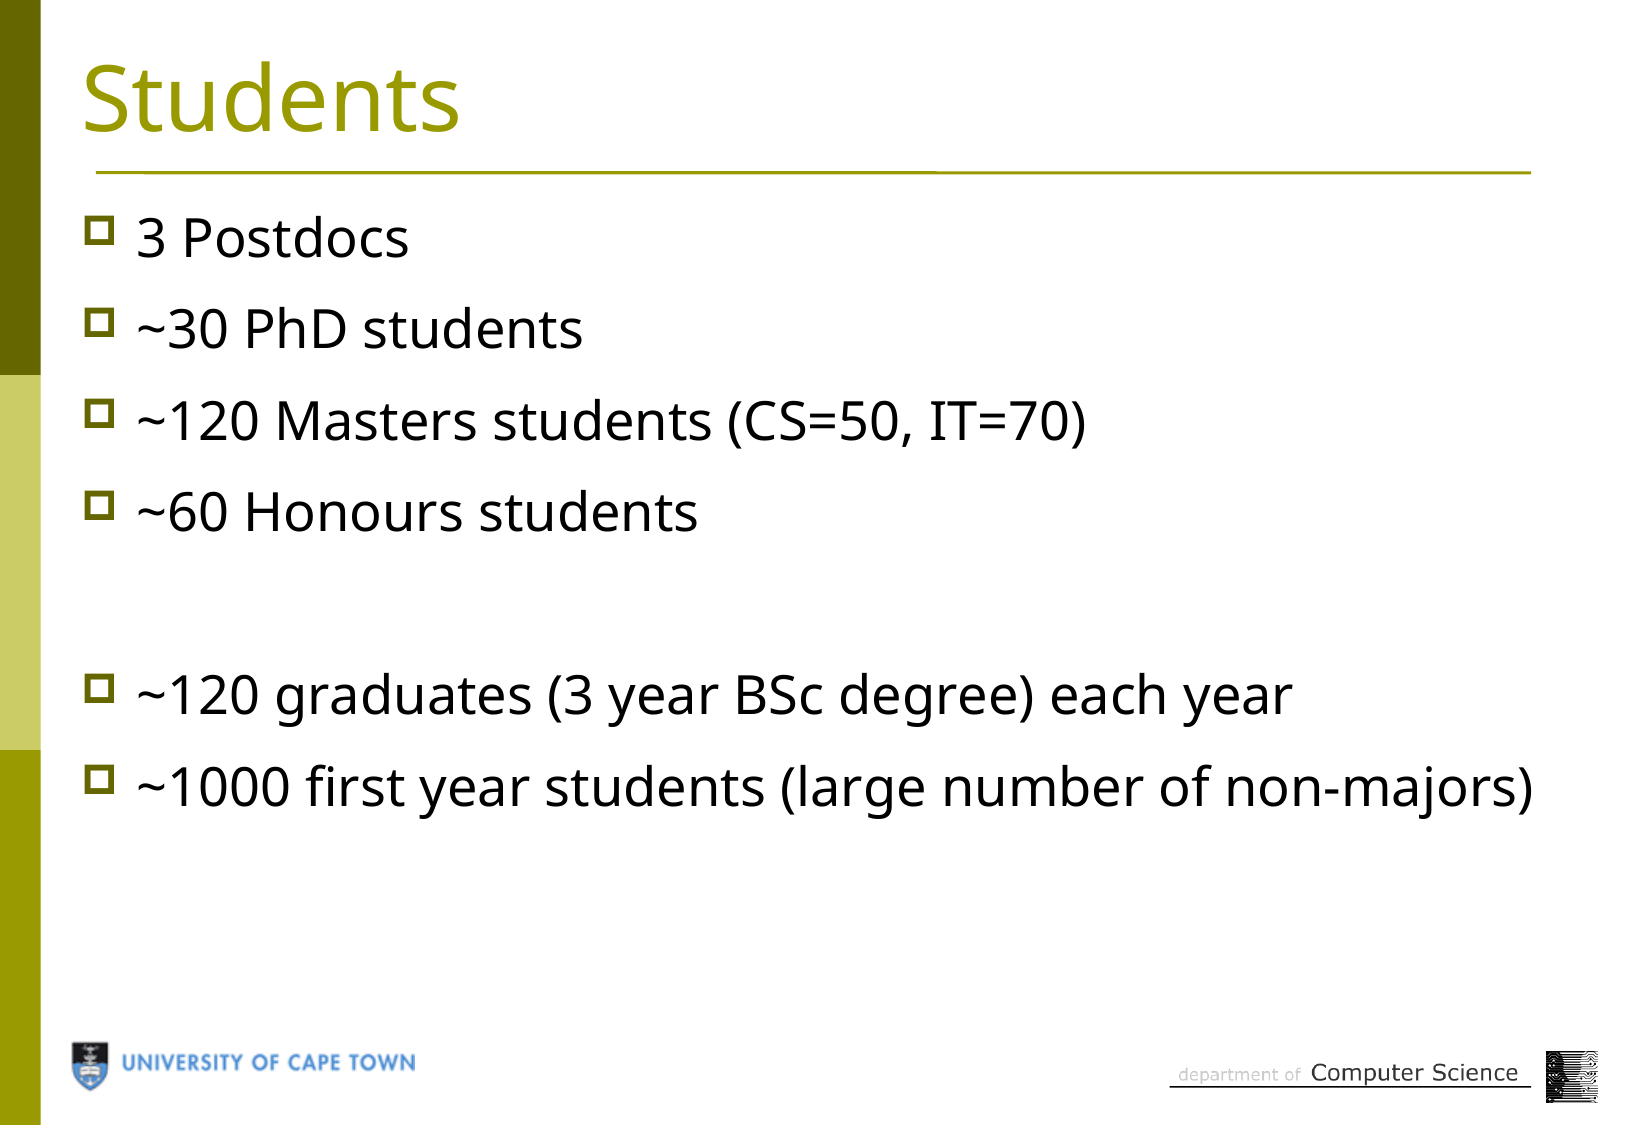

# Students
3 Postdocs
~30 PhD students
~120 Masters students (CS=50, IT=70)
~60 Honours students
~120 graduates (3 year BSc degree) each year
~1000 first year students (large number of non-majors)